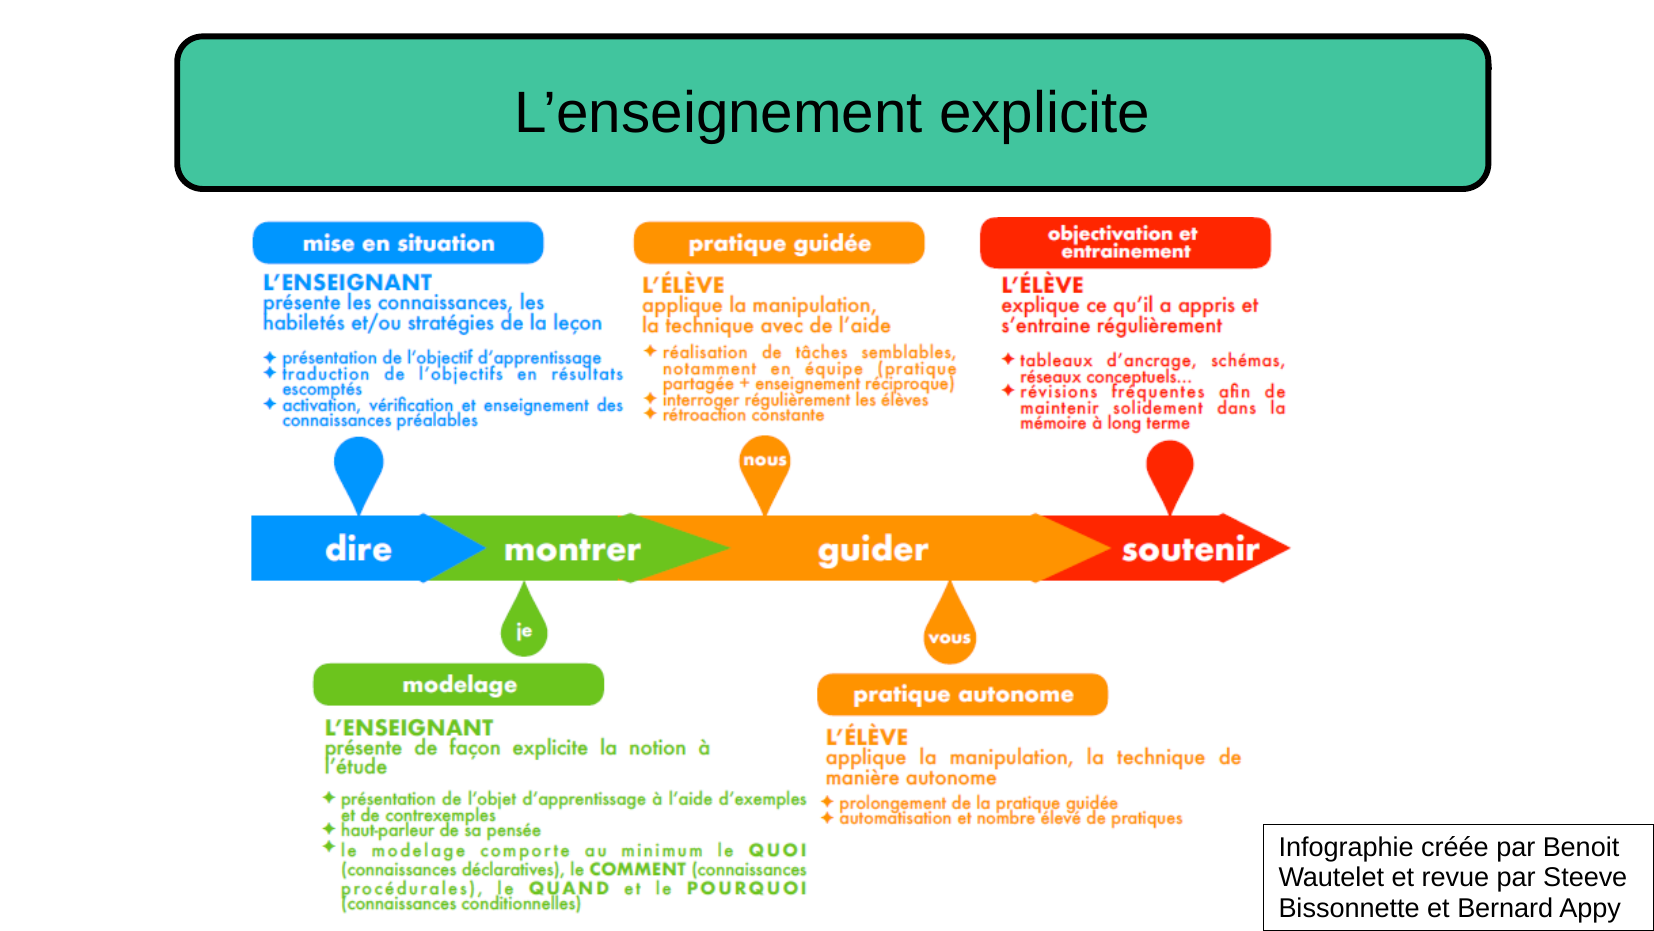

L’enseignement explicite
Infographie créée par Benoit Wautelet et revue par Steeve Bissonnette et Bernard Appy